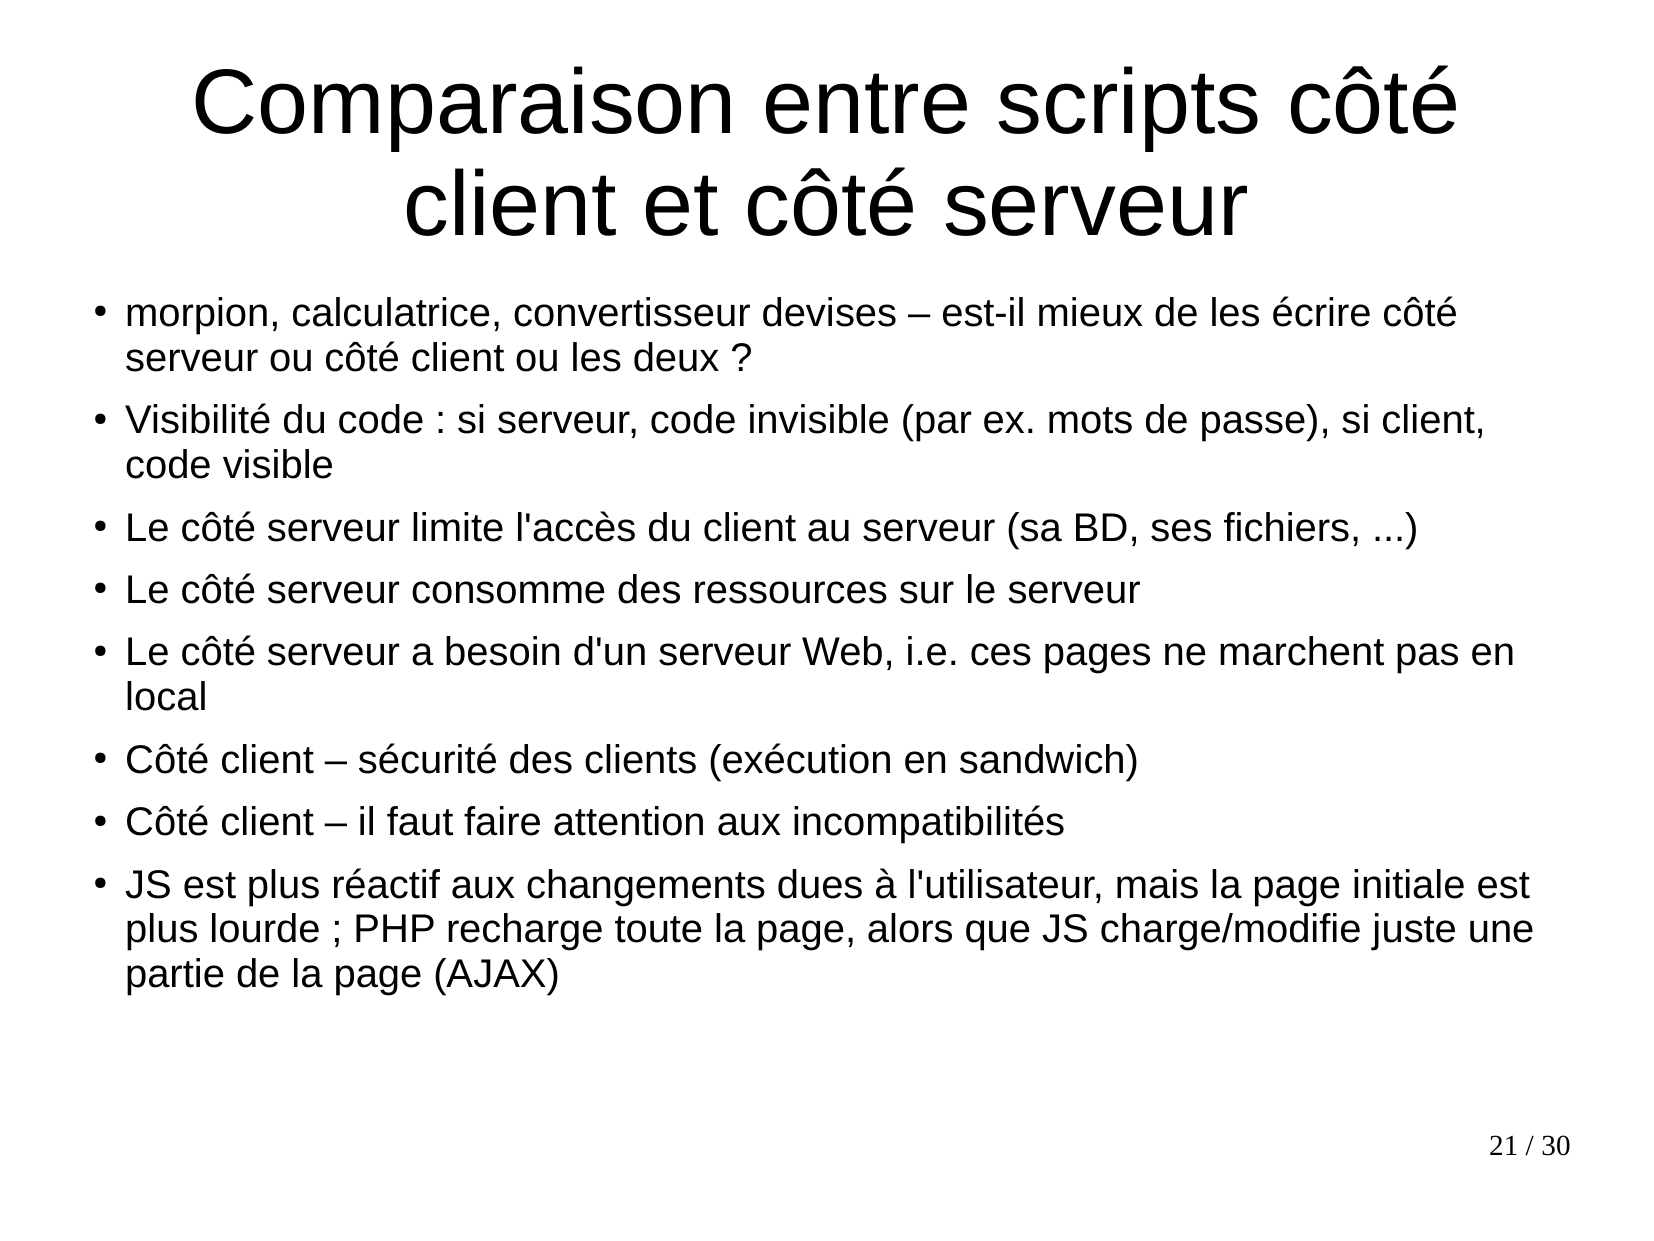

# Comparaison entre scripts côté client et côté serveur
morpion, calculatrice, convertisseur devises – est-il mieux de les écrire côté serveur ou côté client ou les deux ?
Visibilité du code : si serveur, code invisible (par ex. mots de passe), si client, code visible
Le côté serveur limite l'accès du client au serveur (sa BD, ses fichiers, ...)
Le côté serveur consomme des ressources sur le serveur
Le côté serveur a besoin d'un serveur Web, i.e. ces pages ne marchent pas en local
Côté client – sécurité des clients (exécution en sandwich)
Côté client – il faut faire attention aux incompatibilités
JS est plus réactif aux changements dues à l'utilisateur, mais la page initiale est plus lourde ; PHP recharge toute la page, alors que JS charge/modifie juste une partie de la page (AJAX)
21